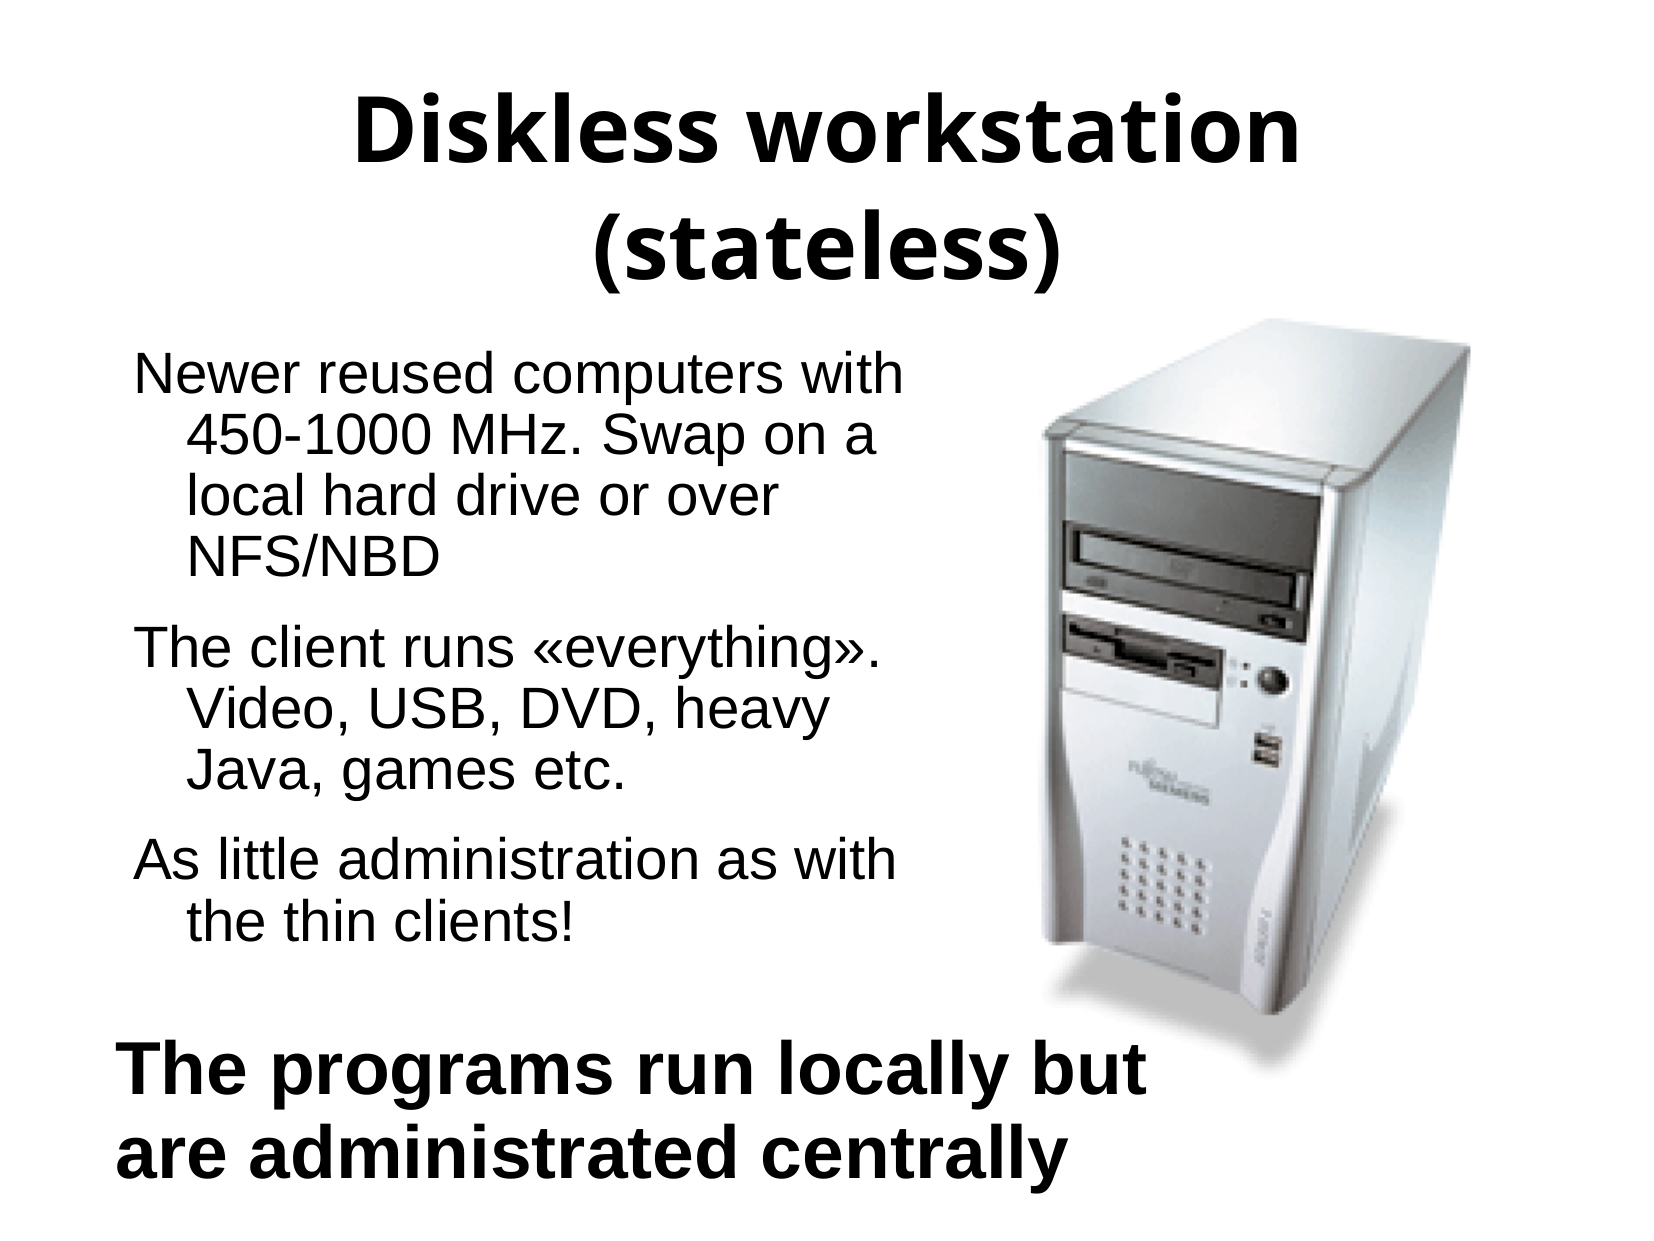

# Diskless workstation (stateless)
Newer reused computers with 450-1000 MHz. Swap on a local hard drive or over NFS/NBD
The client runs «everything». Video, USB, DVD, heavy Java, games etc.
As little administration as with the thin clients!
The programs run locally but are administrated centrally